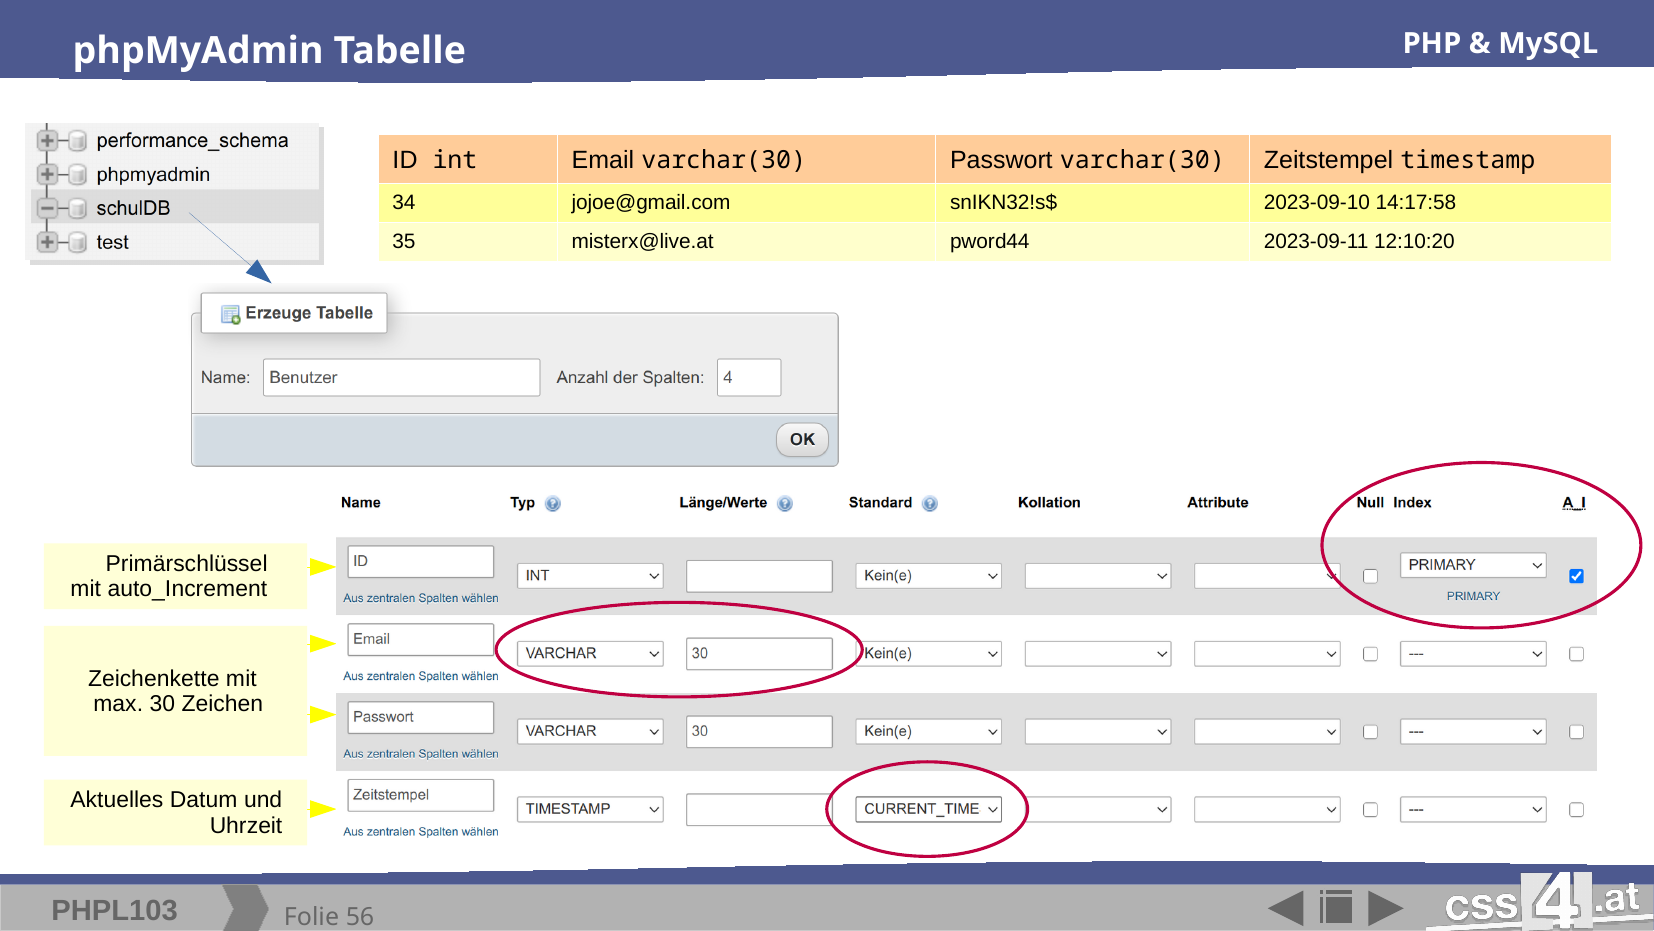

PHP & MySQL
phpMyAdmin Tabelle
| ID int | Email varchar(30) | Passwort varchar(30) | Zeitstempel timestamp |
| --- | --- | --- | --- |
| 34 | jojoe@gmail.com | snIKN32!s$ | 2023-09-10 14:17:58 |
| 35 | misterx@live.at | pword44 | 2023-09-11 12:10:20 |
Primärschlüssel
mit auto_Increment
Zeichenkette mit
max. 30 Zeichen
Aktuelles Datum und Uhrzeit
PHPL103
Folie